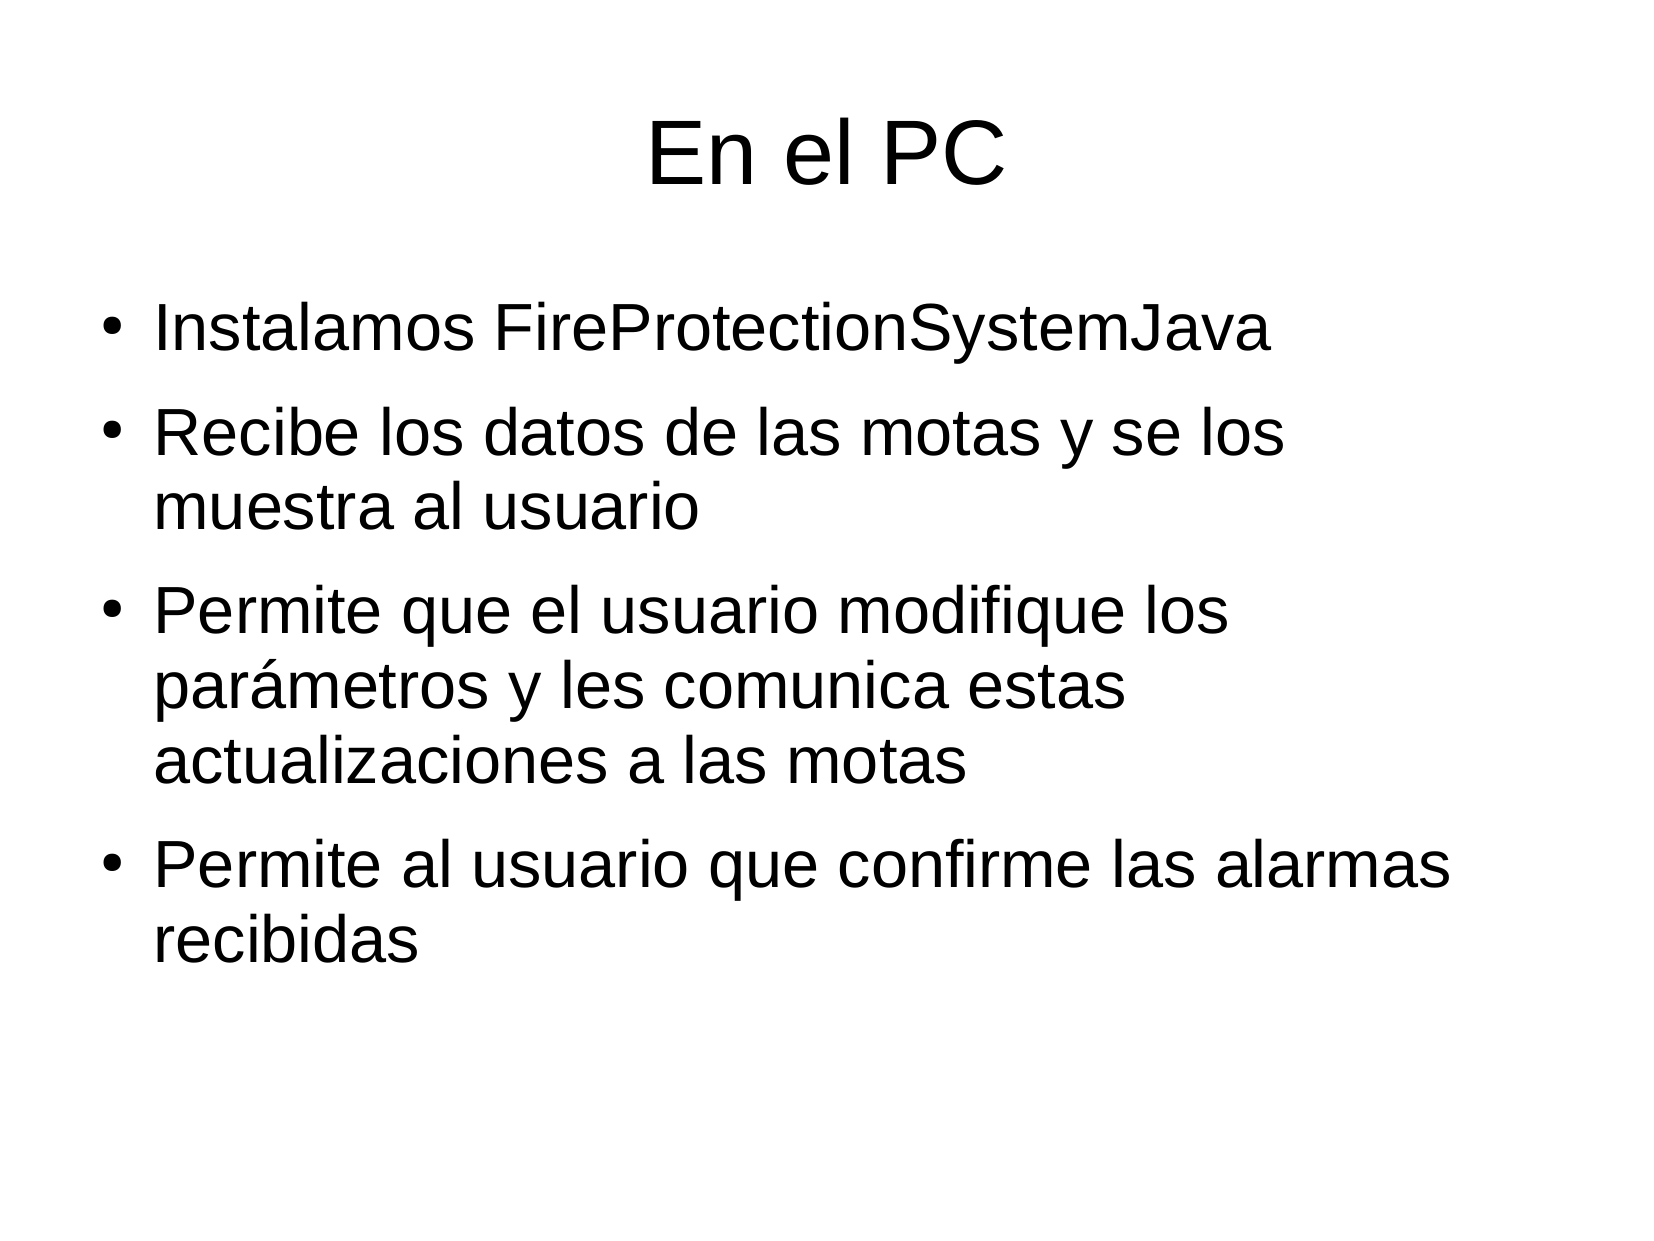

# En el PC
Instalamos FireProtectionSystemJava
Recibe los datos de las motas y se los muestra al usuario
Permite que el usuario modifique los parámetros y les comunica estas actualizaciones a las motas
Permite al usuario que confirme las alarmas recibidas